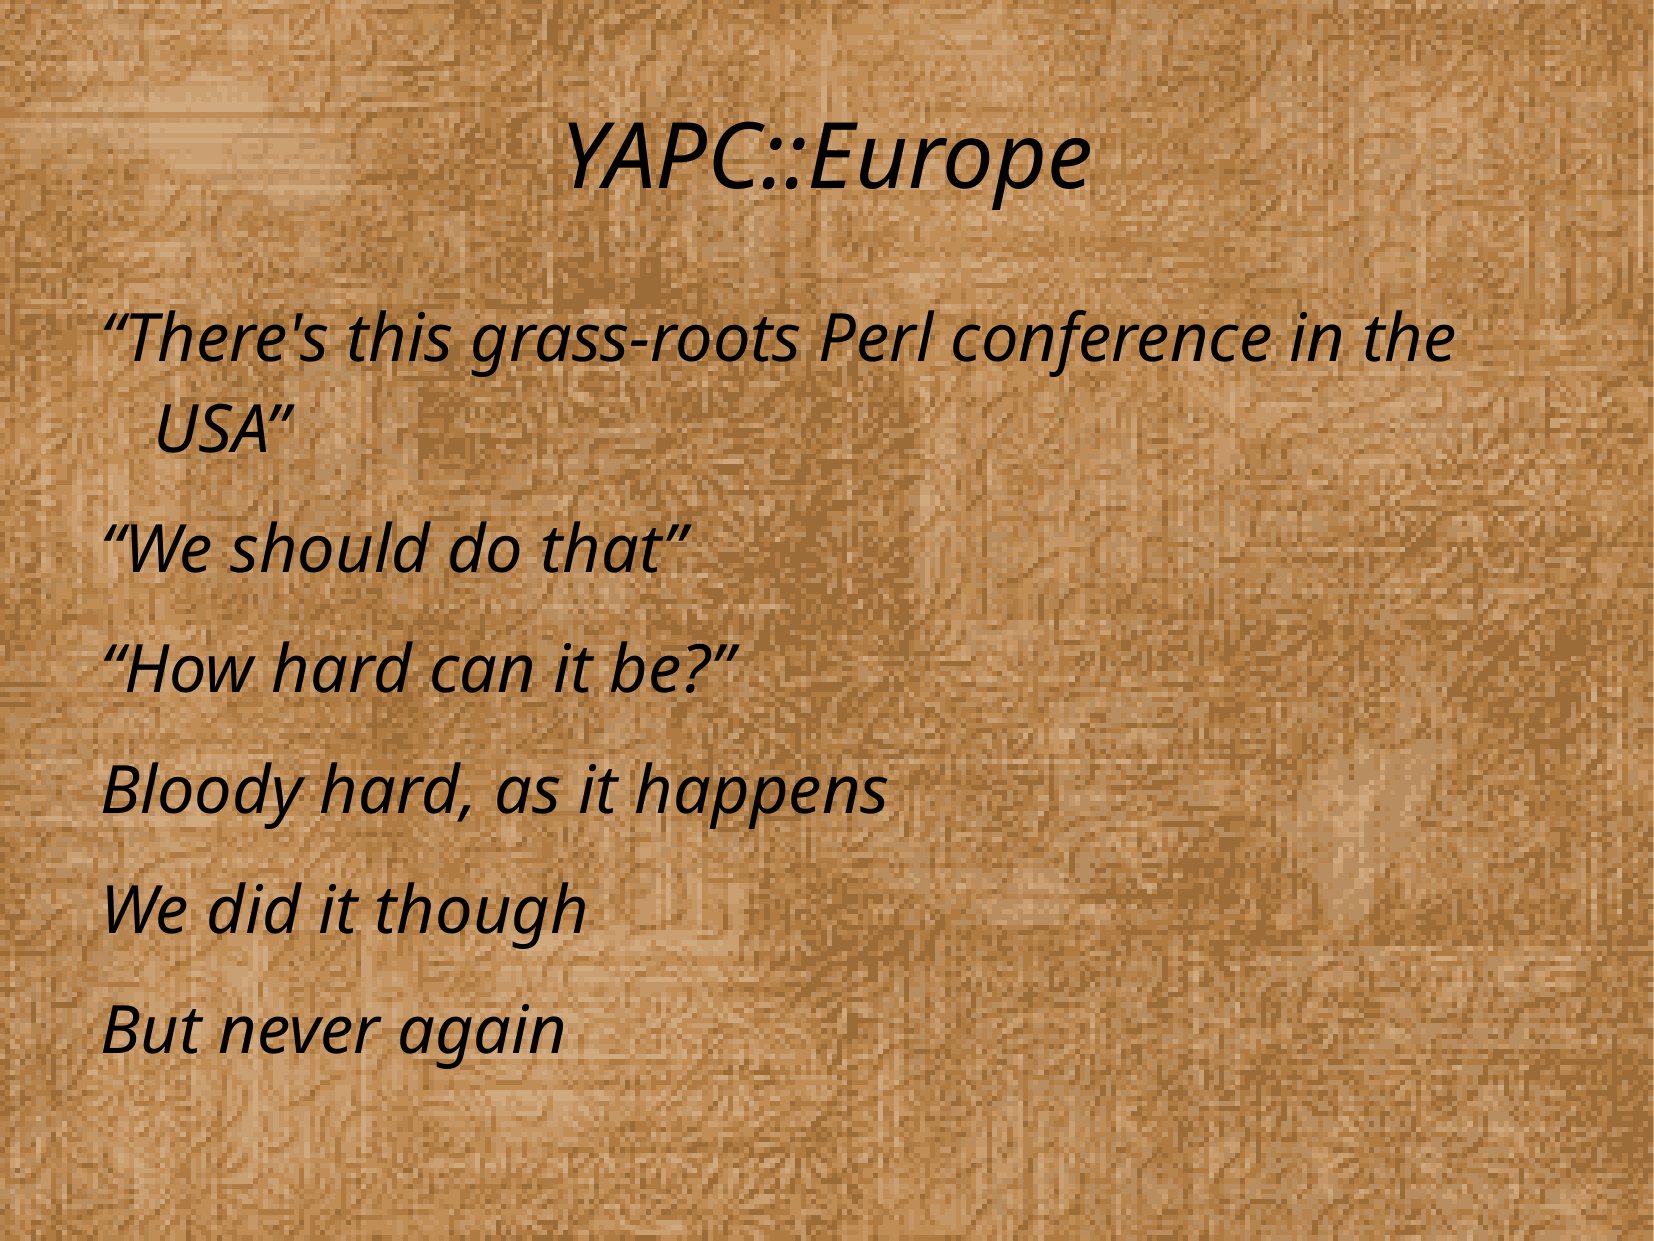

# YAPC::Europe
“There's this grass-roots Perl conference in the USA”
“We should do that”
“How hard can it be?”
Bloody hard, as it happens
We did it though
But never again